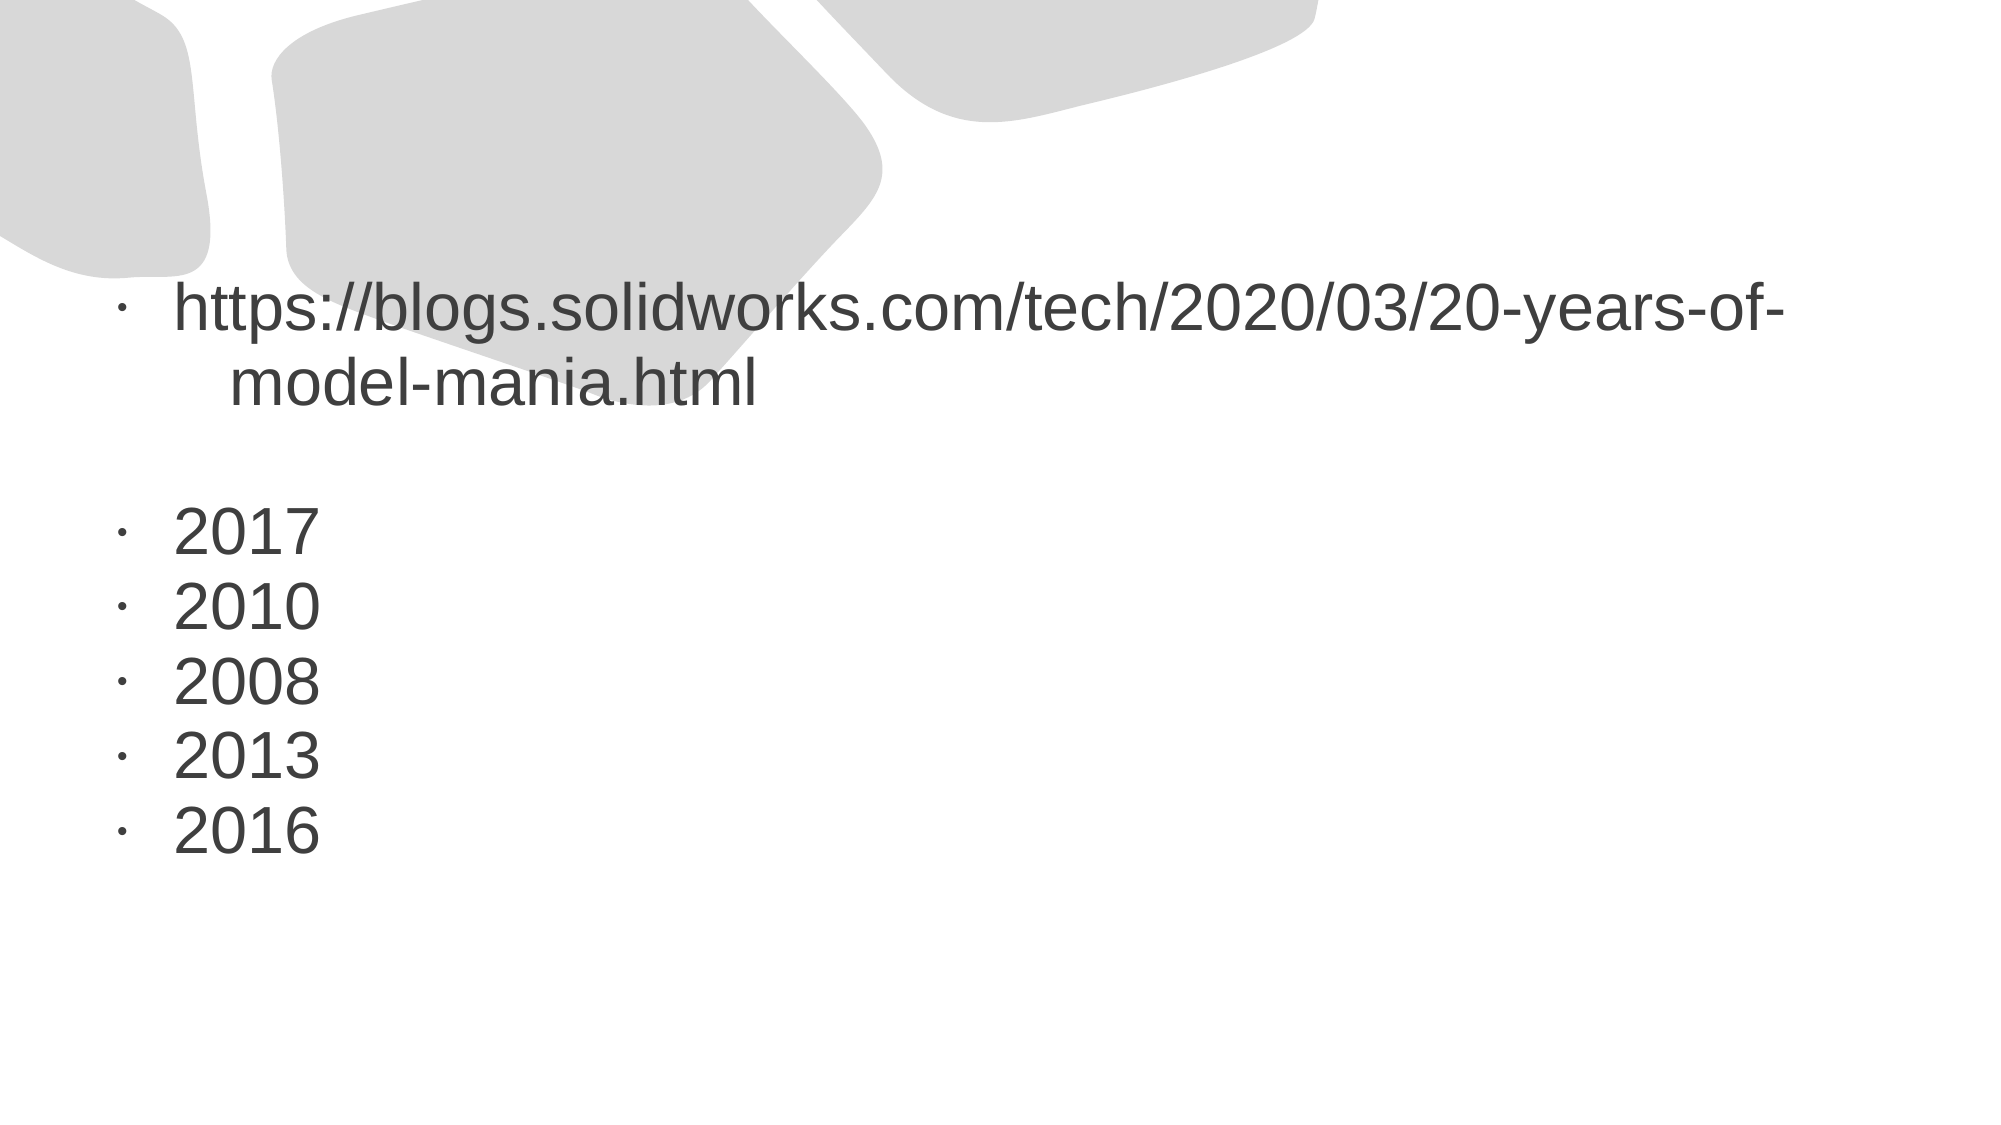

#
https://blogs.solidworks.com/tech/2020/03/20-years-of-model-mania.html
2017
2010
2008
2013
2016